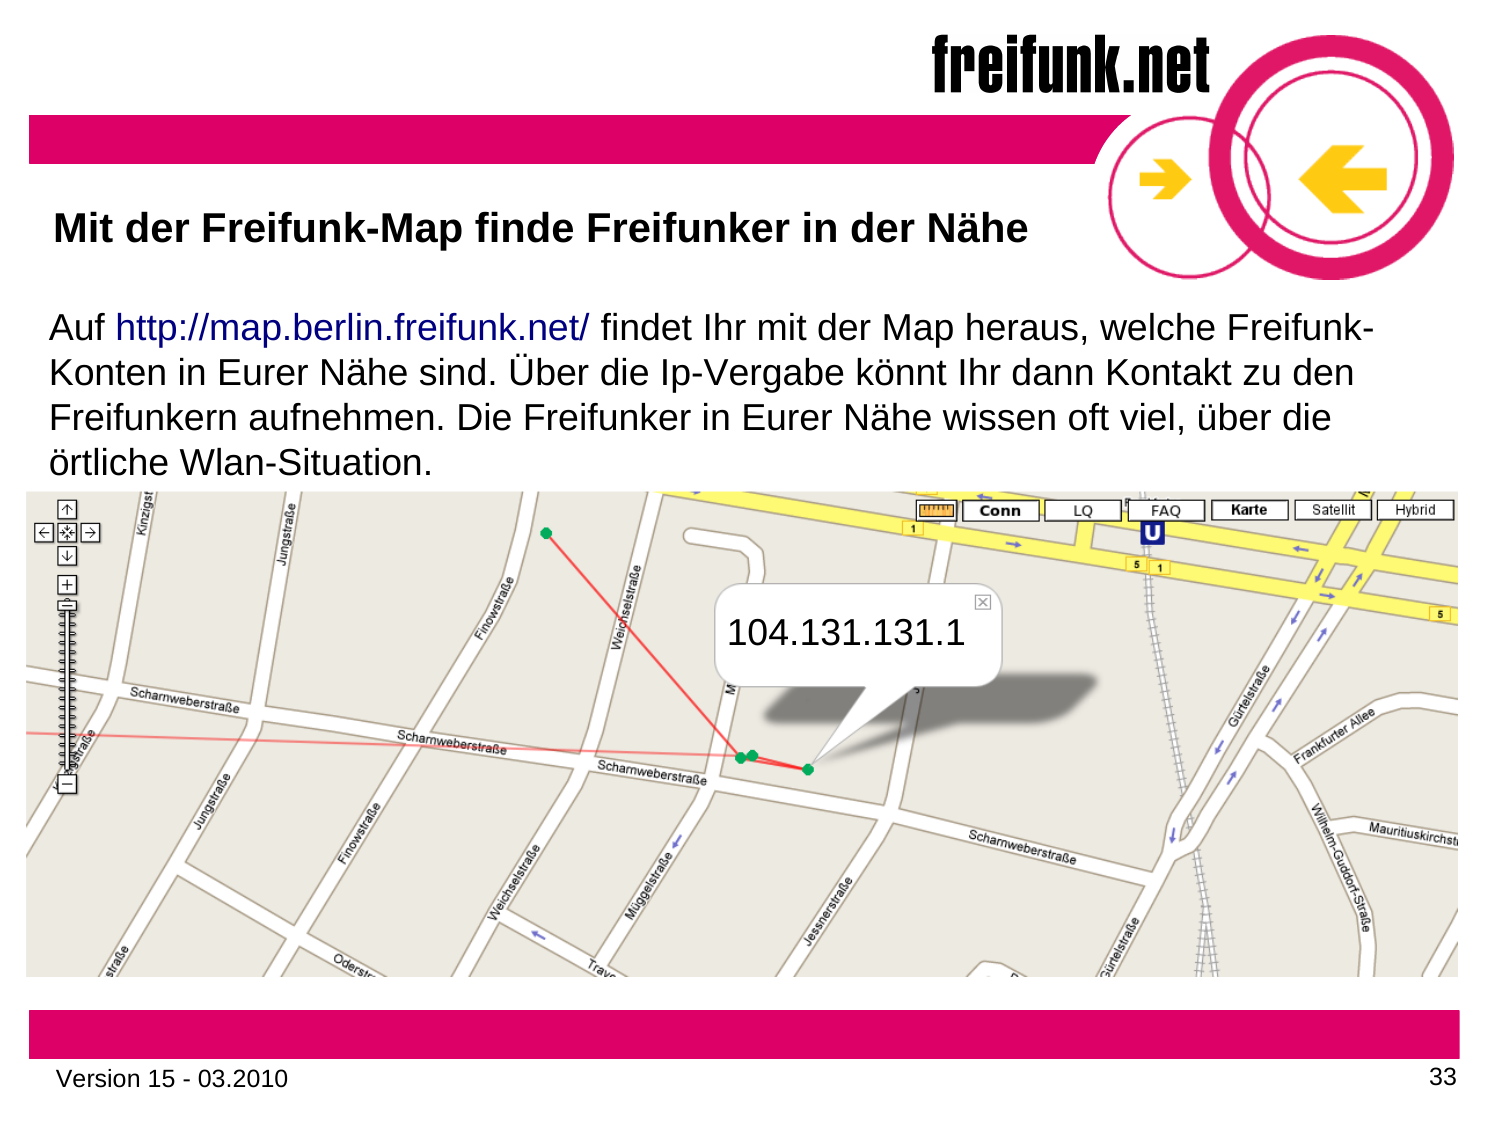

Mit der Freifunk-Map finde Freifunker in der Nähe
Auf http://map.berlin.freifunk.net/ findet Ihr mit der Map heraus, welche Freifunk-Konten in Eurer Nähe sind. Über die Ip-Vergabe könnt Ihr dann Kontakt zu den Freifunkern aufnehmen. Die Freifunker in Eurer Nähe wissen oft viel, über die örtliche Wlan-Situation.
104.131.131.1
33
Version 15 - 03.2010